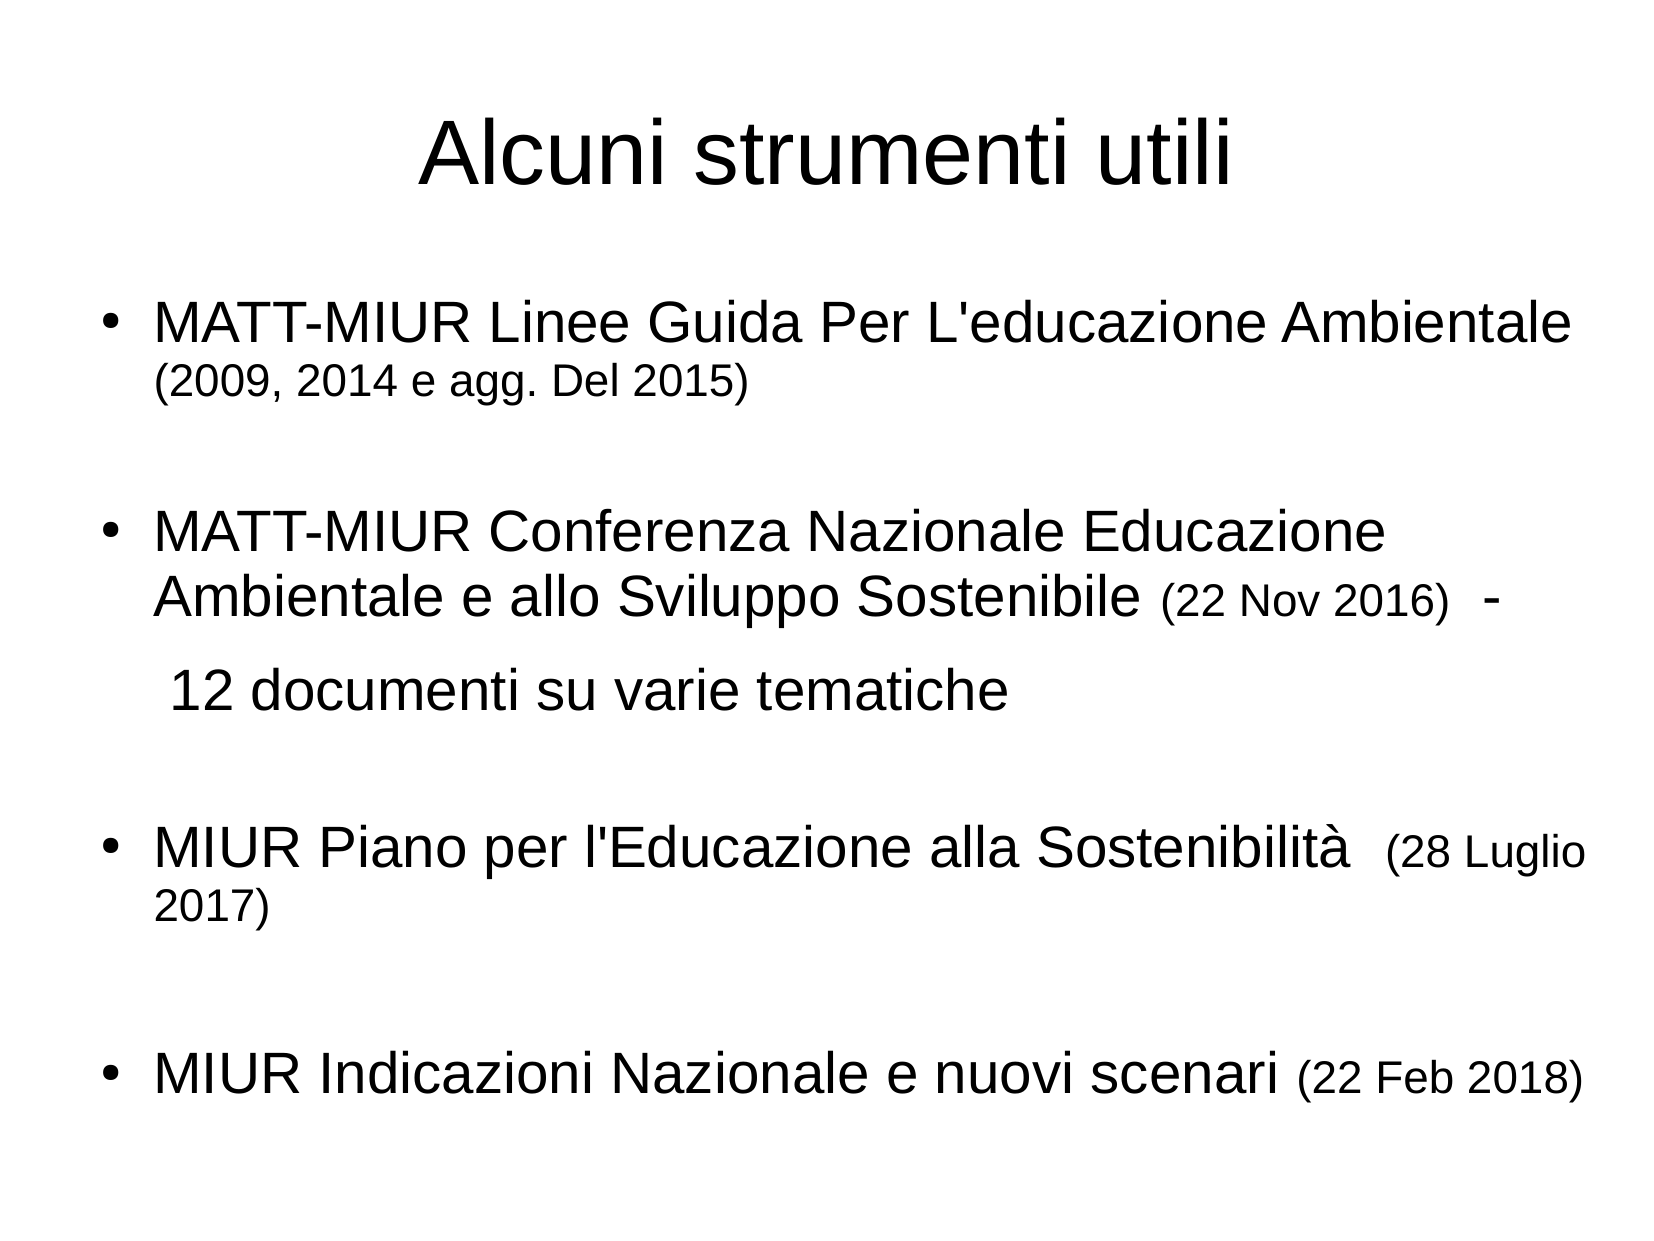

# Alcuni strumenti utili
MATT-MIUR Linee Guida Per L'educazione Ambientale (2009, 2014 e agg. Del 2015)
MATT-MIUR Conferenza Nazionale Educazione Ambientale e allo Sviluppo Sostenibile (22 Nov 2016) -
 12 documenti su varie tematiche
MIUR Piano per l'Educazione alla Sostenibilità (28 Luglio 2017)
MIUR Indicazioni Nazionale e nuovi scenari (22 Feb 2018)